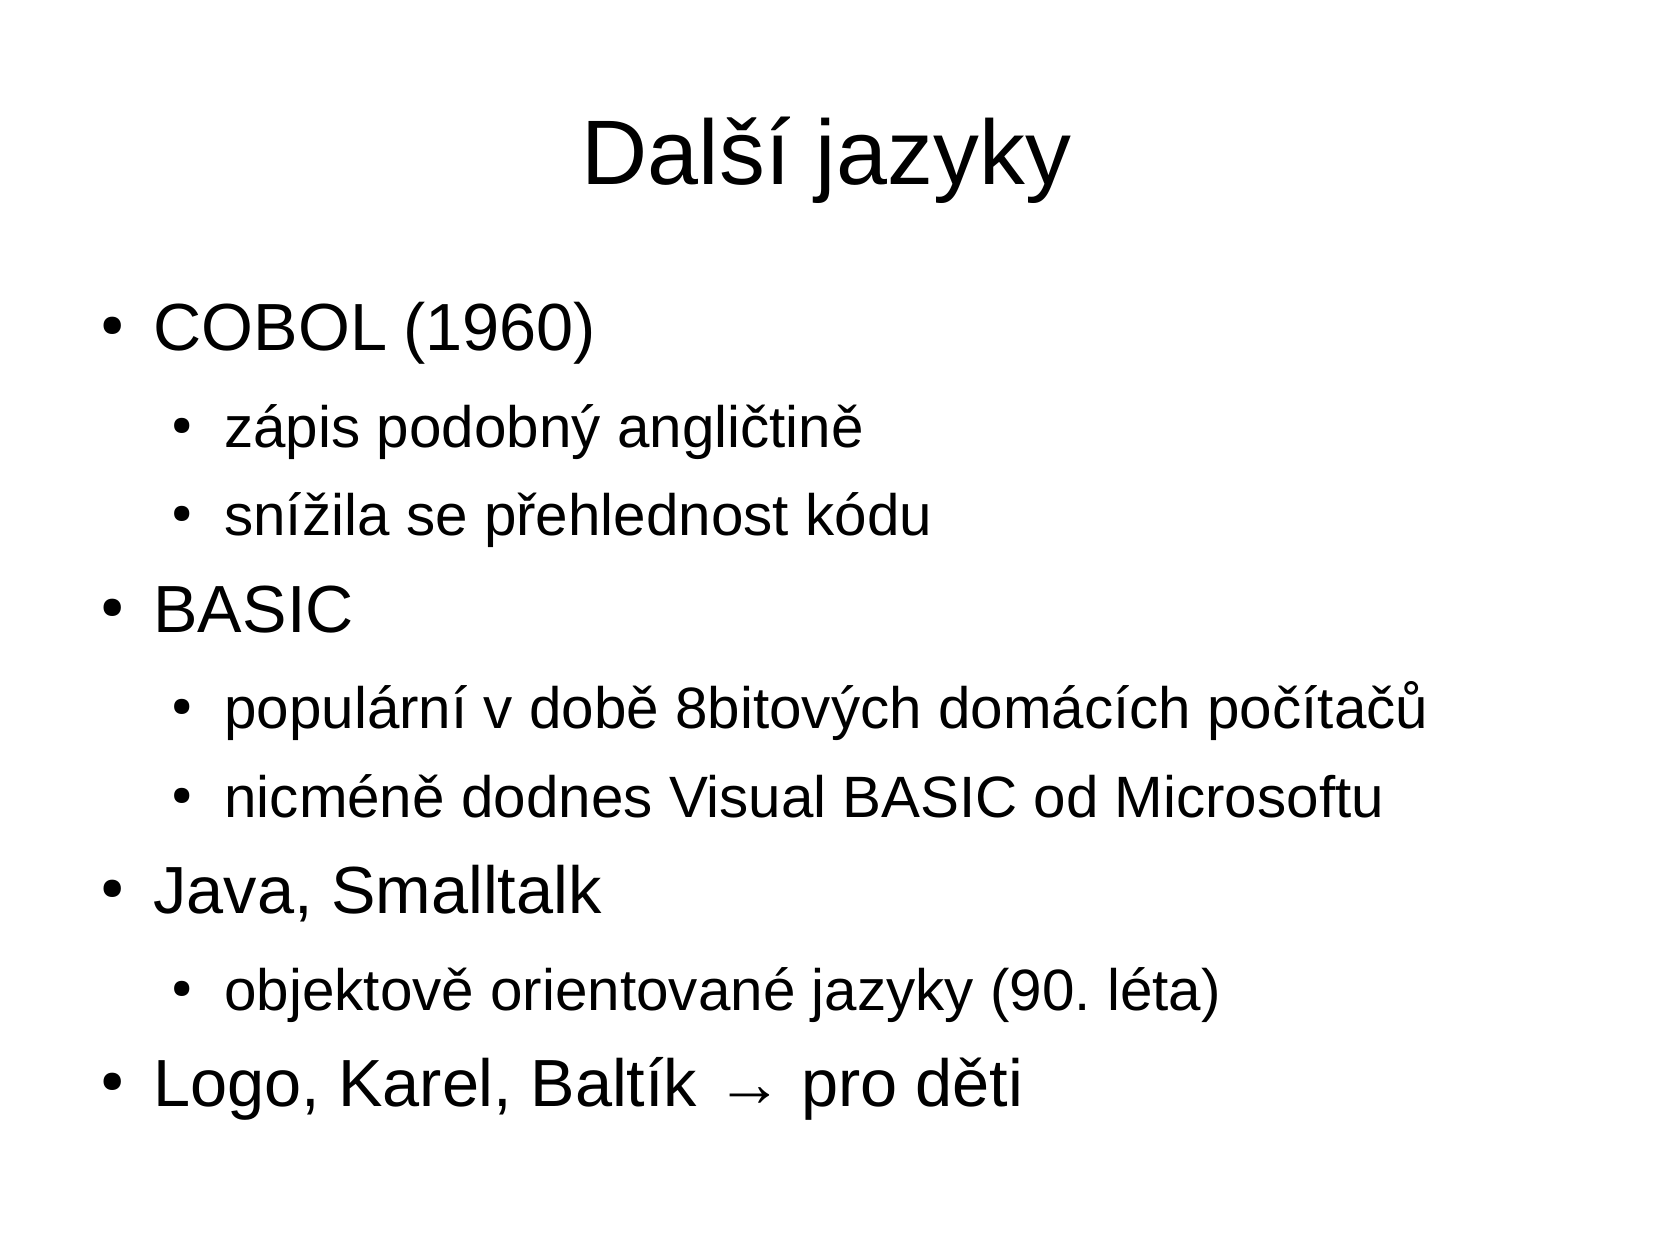

# Další jazyky
COBOL (1960)
zápis podobný angličtině
snížila se přehlednost kódu
BASIC
populární v době 8bitových domácích počítačů
nicméně dodnes Visual BASIC od Microsoftu
Java, Smalltalk
objektově orientované jazyky (90. léta)
Logo, Karel, Baltík → pro děti